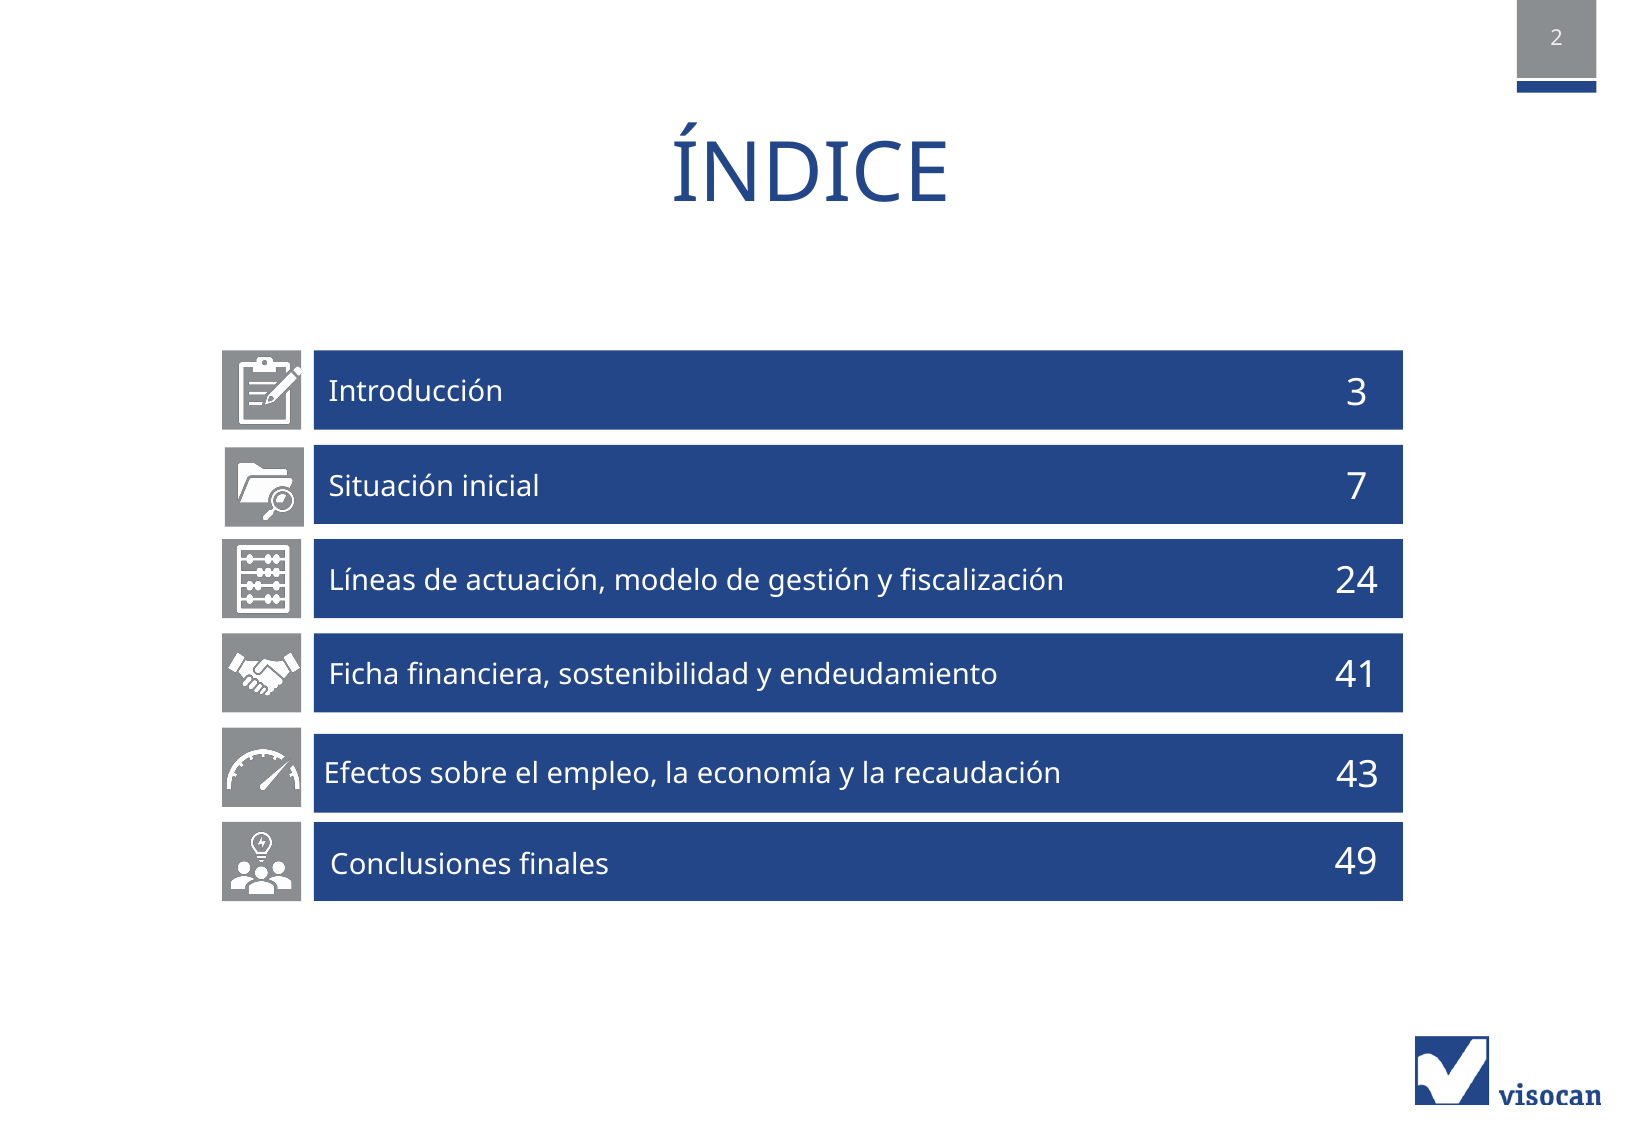

# ÍNDICE
Introducción
3
Situación inicial
7
Líneas de actuación, modelo de gestión y fiscalización
24
Ficha financiera, sostenibilidad y endeudamiento
41
Efectos sobre el empleo, la economía y la recaudación
43
Conclusiones finales
49
,